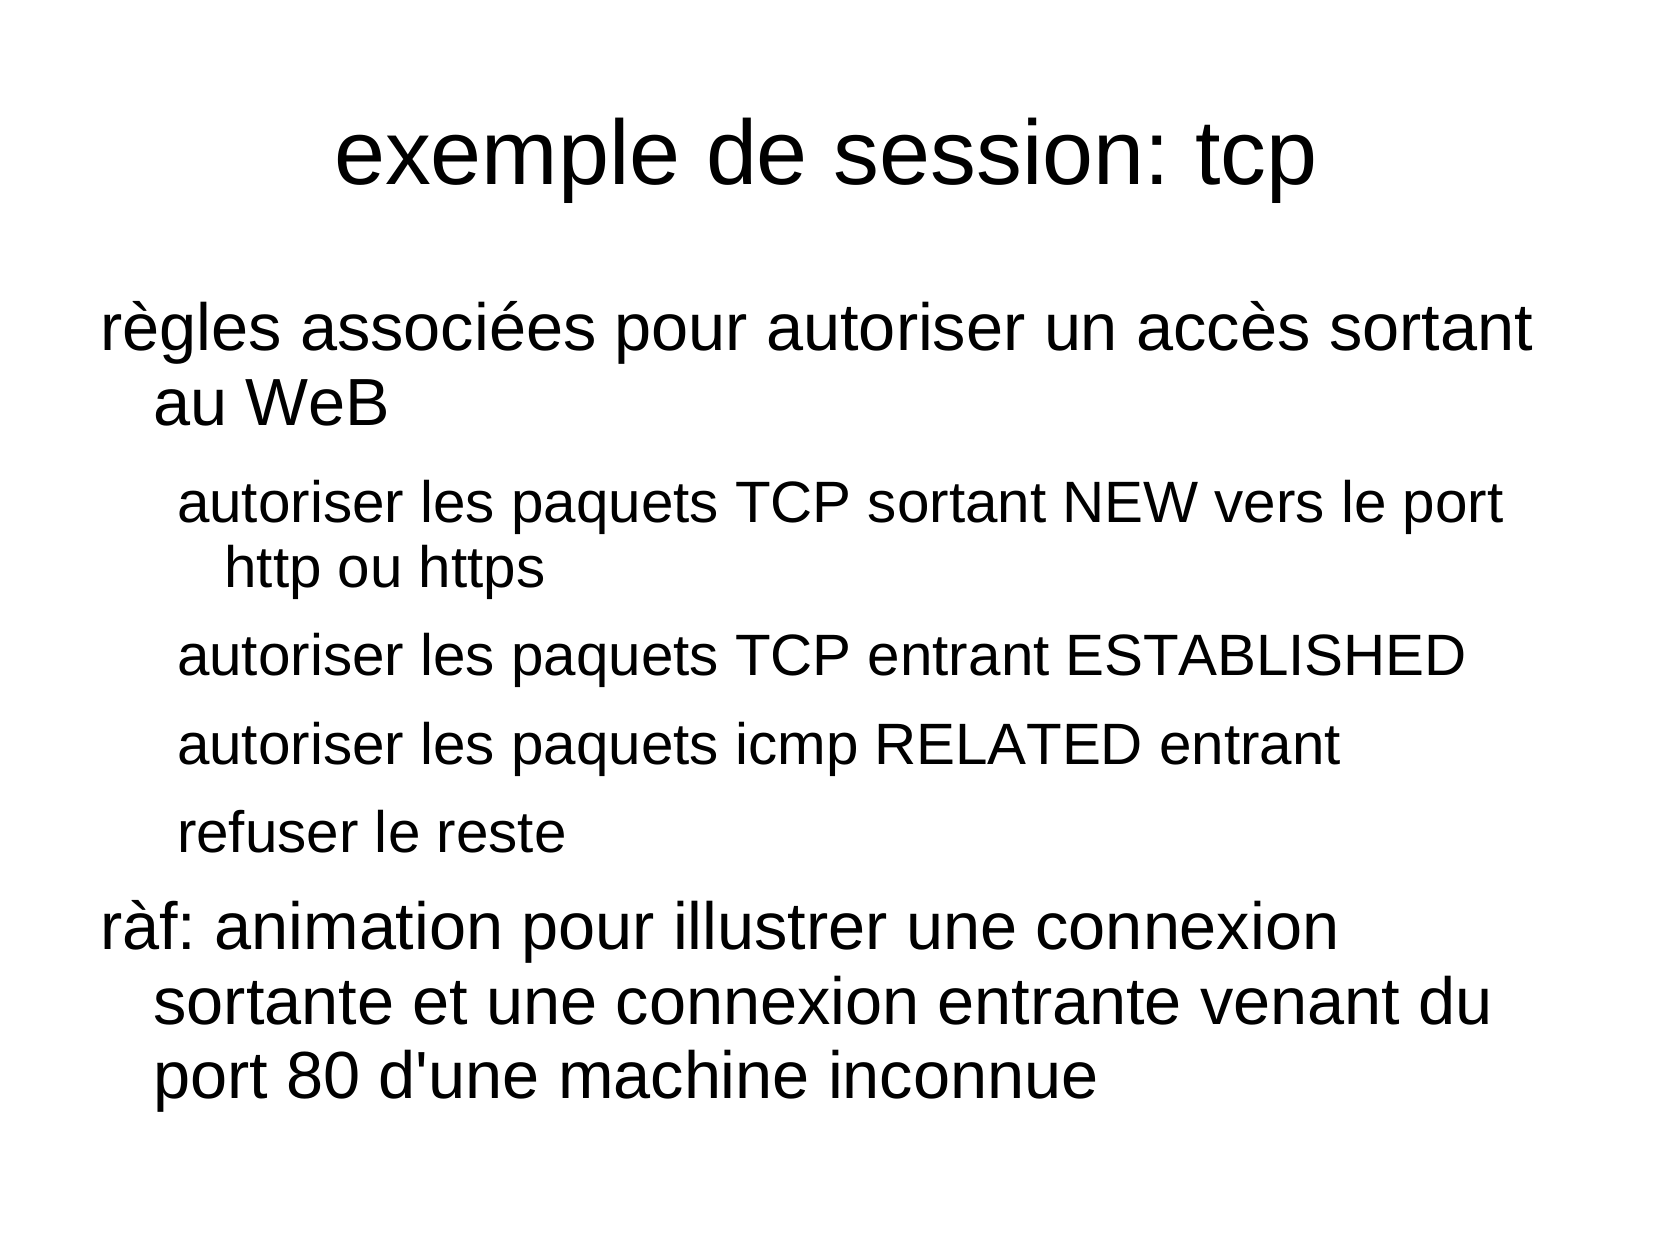

# exemple de session: tcp
règles associées pour autoriser un accès sortant au WeB
autoriser les paquets TCP sortant NEW vers le port http ou https
autoriser les paquets TCP entrant ESTABLISHED
autoriser les paquets icmp RELATED entrant
refuser le reste
ràf: animation pour illustrer une connexion sortante et une connexion entrante venant du port 80 d'une machine inconnue